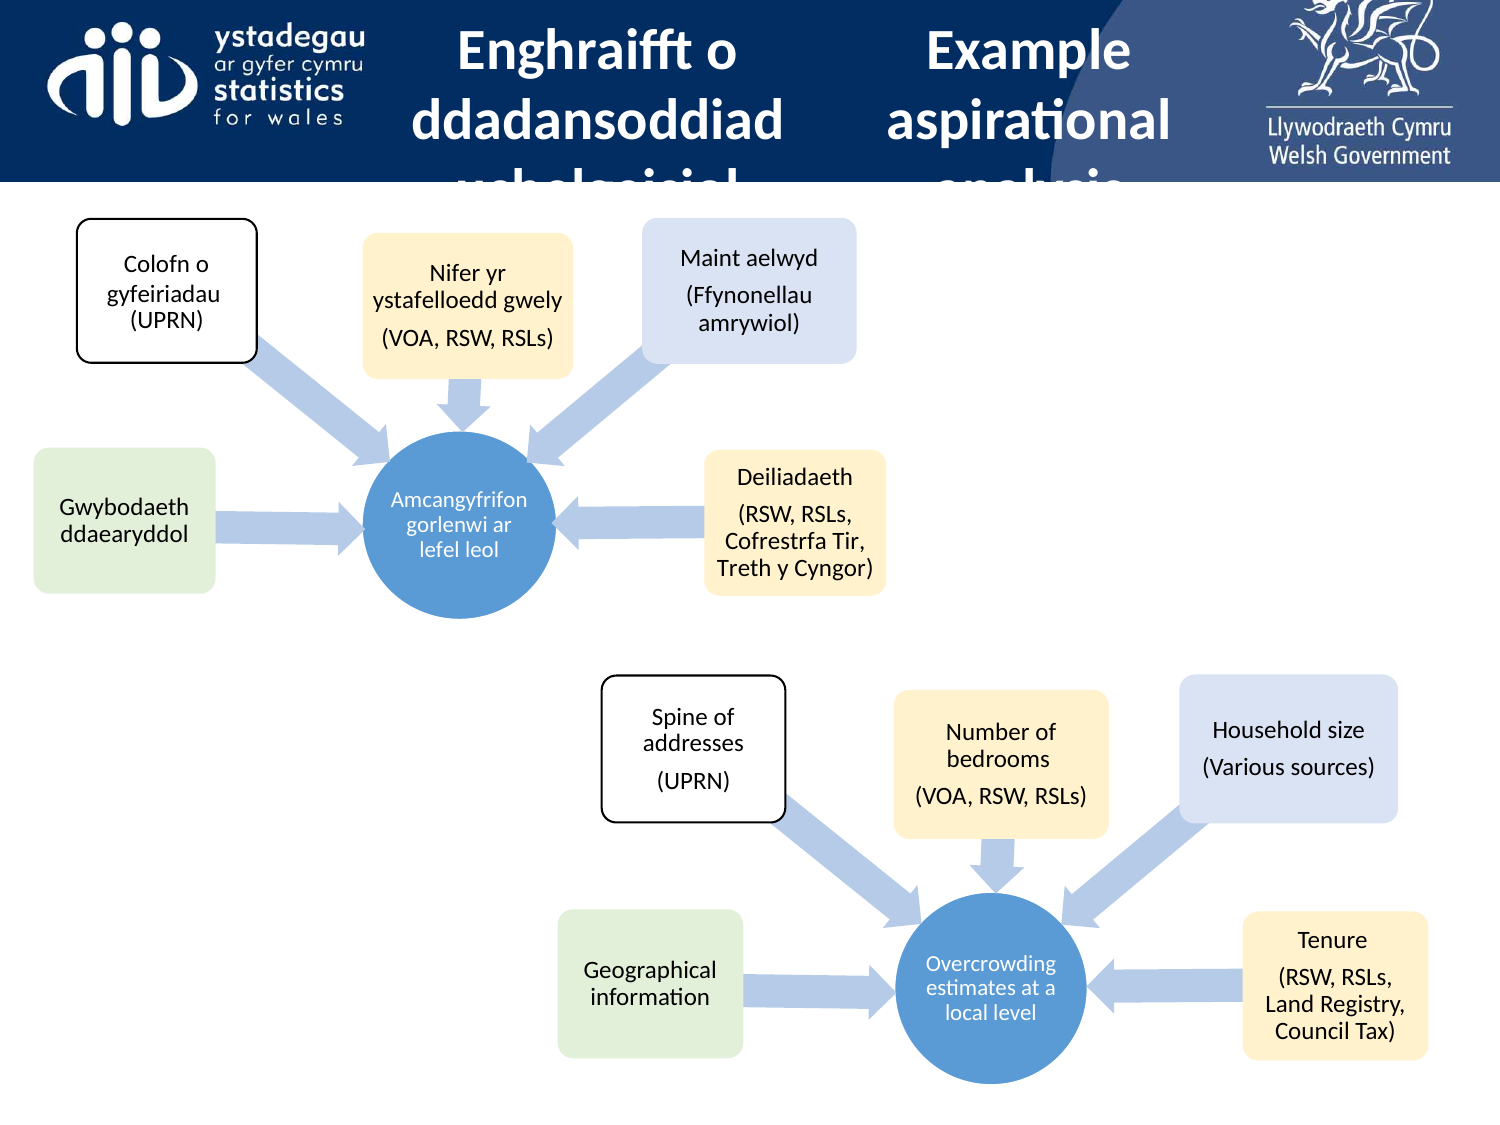

Enghraifft o ddadansoddiad uchelgeisiol
# Example aspirational analysis
Colofn o gyfeiriadau
(UPRN)
Maint aelwyd
(Ffynonellau amrywiol)
Nifer yr ystafelloedd gwely
(VOA, RSW, RSLs)
Amcangyfrifon gorlenwi ar lefel leol
Gwybodaeth ddaearyddol
Deiliadaeth
(RSW, RSLs, Cofrestrfa Tir, Treth y Cyngor)
Spine of addresses
(UPRN)
Household size
(Various sources)
Number of bedrooms
(VOA, RSW, RSLs)
Overcrowding estimates at a local level
Geographical information
Tenure
(RSW, RSLs, Land Registry, Council Tax)